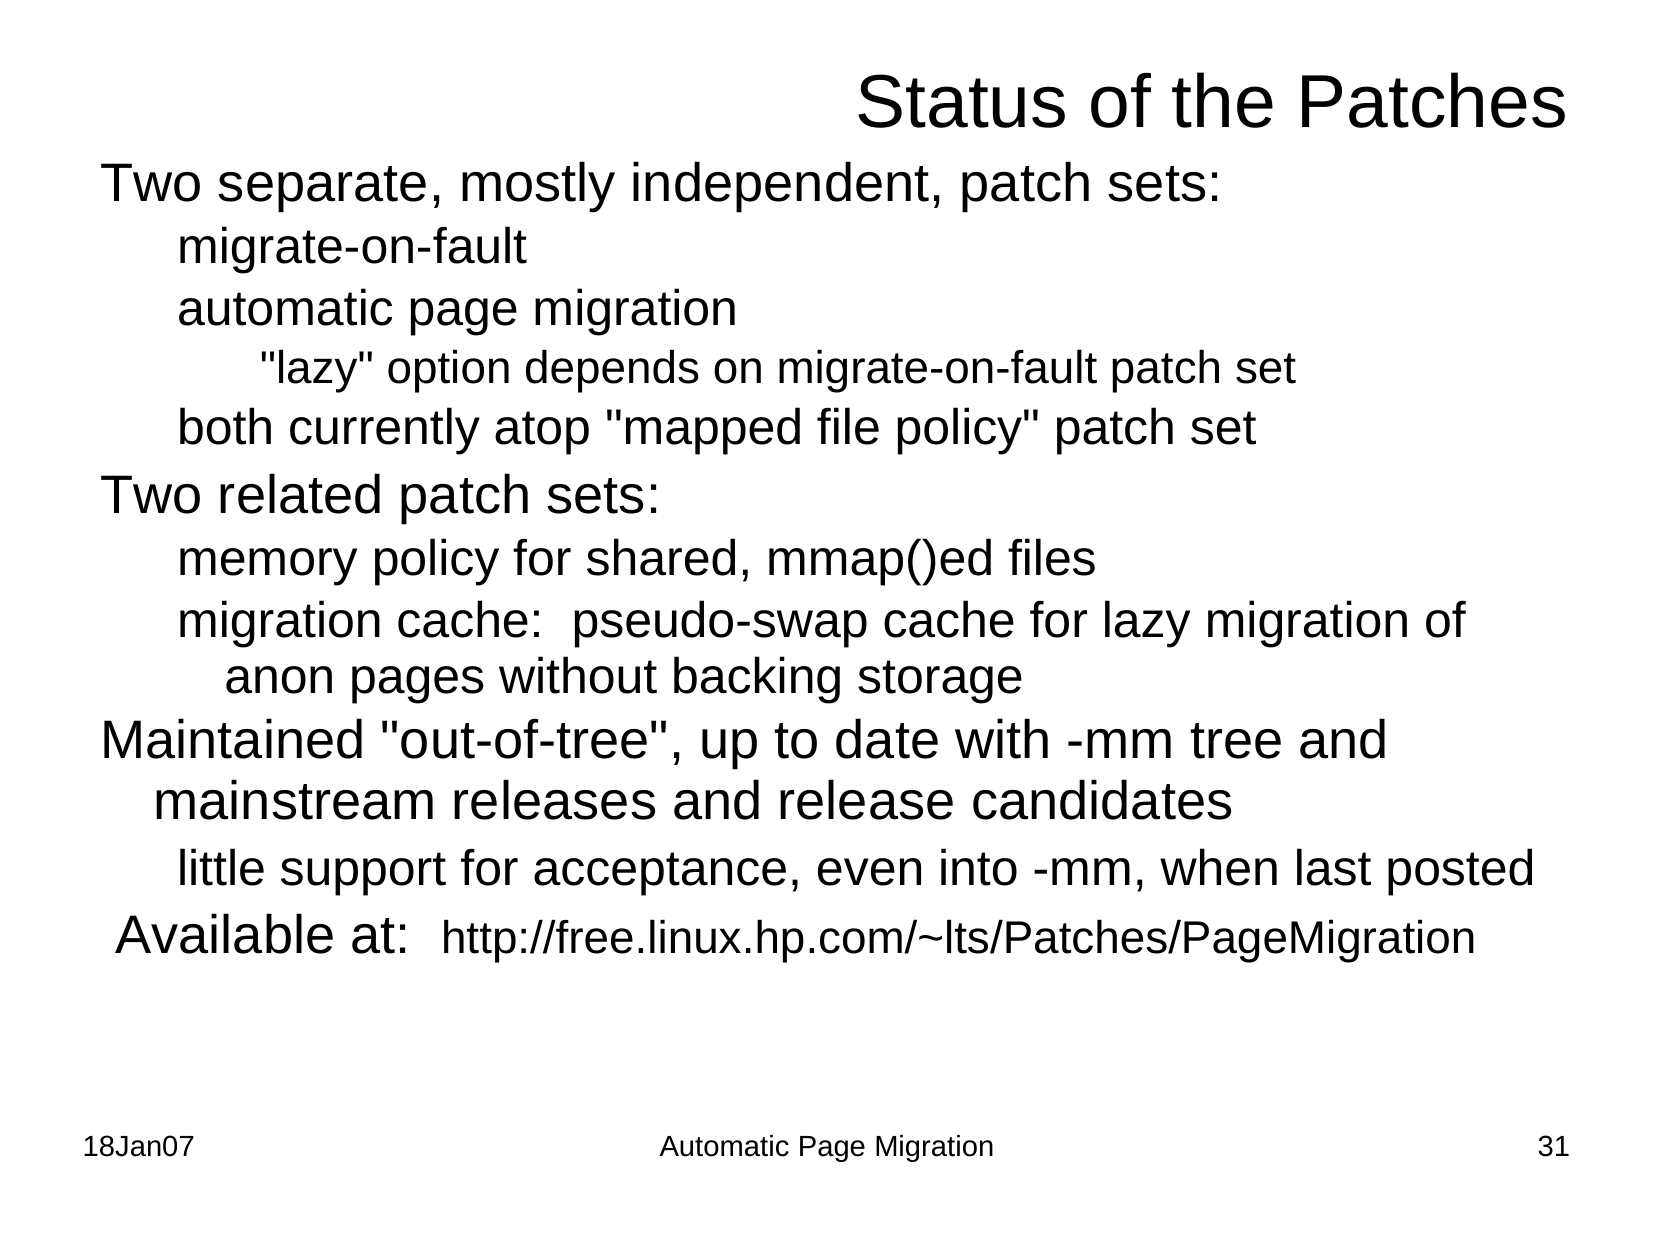

# Status of the Patches
Two separate, mostly independent, patch sets:
migrate-on-fault
automatic page migration
"lazy" option depends on migrate-on-fault patch set
both currently atop "mapped file policy" patch set
Two related patch sets:
memory policy for shared, mmap()ed files
migration cache: pseudo-swap cache for lazy migration of anon pages without backing storage
Maintained "out-of-tree", up to date with -mm tree and mainstream releases and release candidates
little support for acceptance, even into -mm, when last posted
 Available at: http://free.linux.hp.com/~lts/Patches/PageMigration
18Jan07
Automatic Page Migration
31